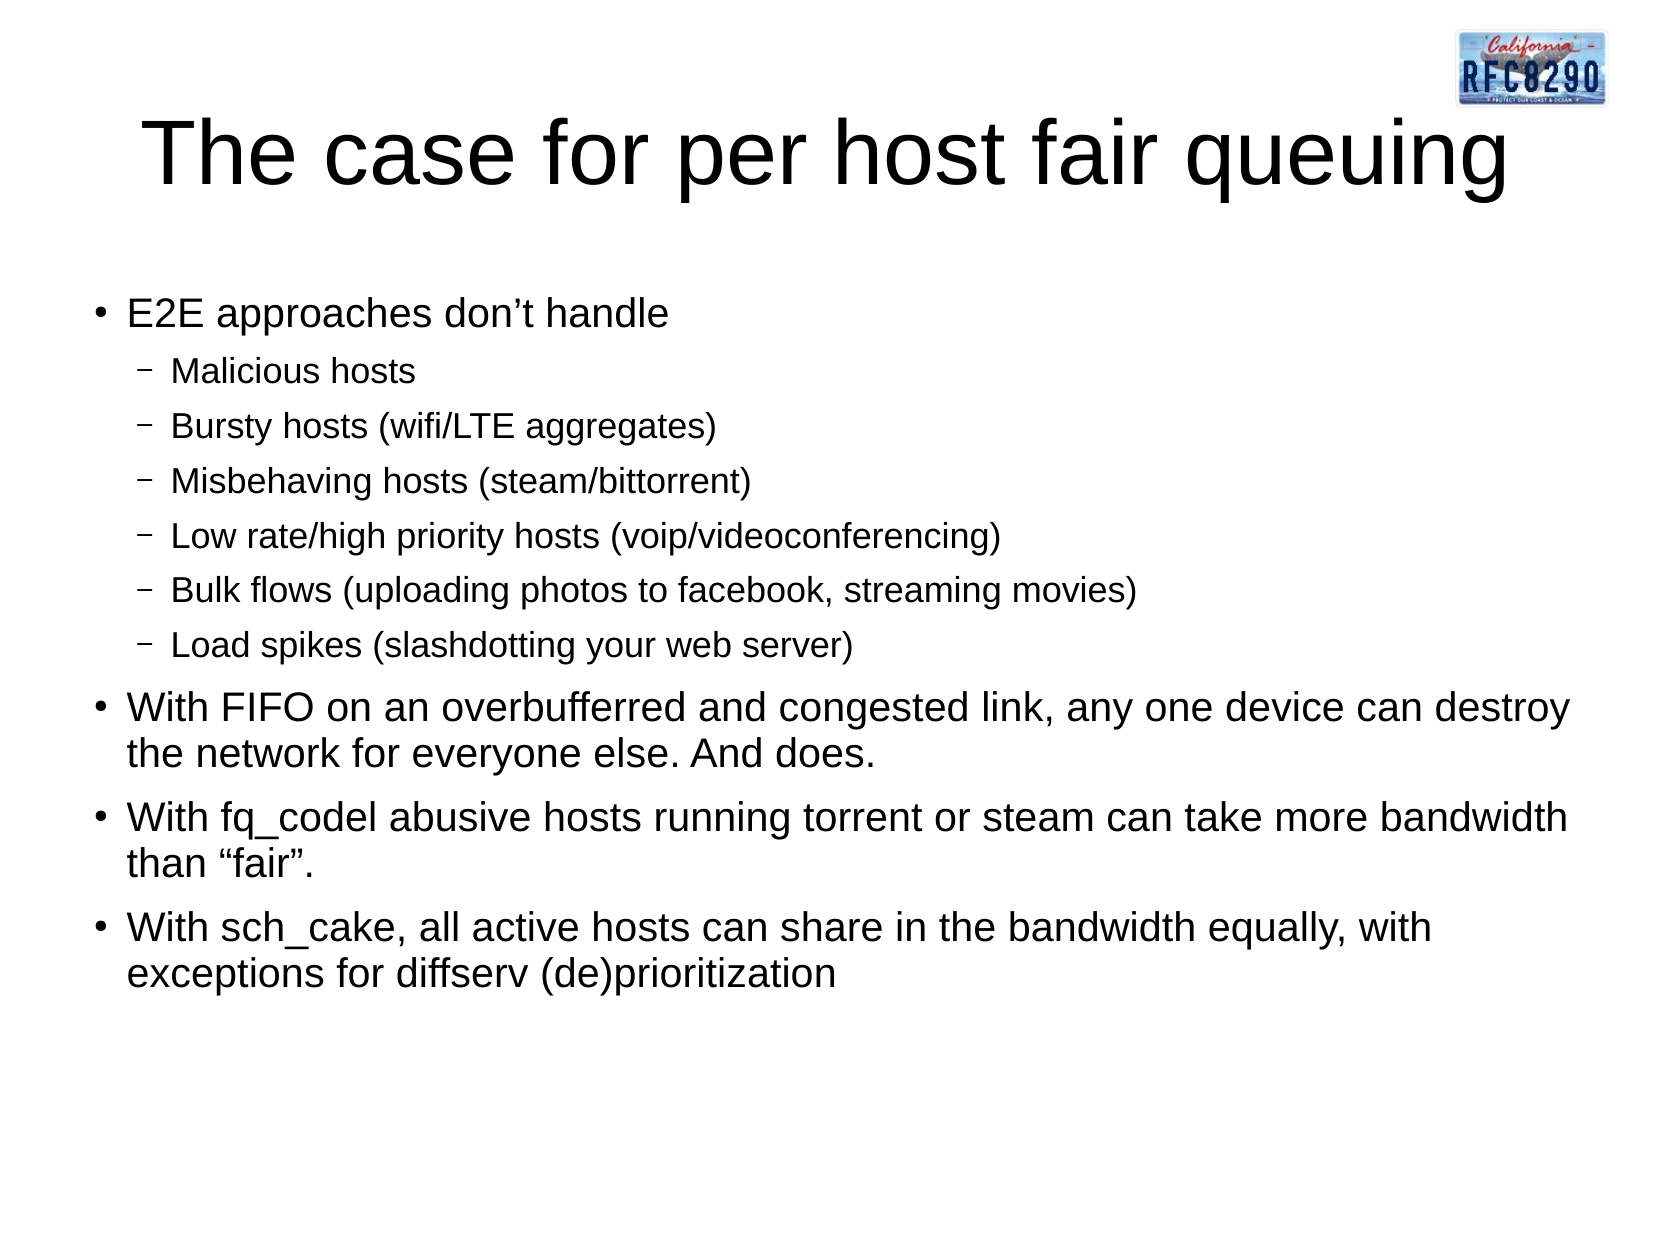

# The case for per host fair queuing
E2E approaches don’t handle
Malicious hosts
Bursty hosts (wifi/LTE aggregates)
Misbehaving hosts (steam/bittorrent)
Low rate/high priority hosts (voip/videoconferencing)
Bulk flows (uploading photos to facebook, streaming movies)
Load spikes (slashdotting your web server)
With FIFO on an overbufferred and congested link, any one device can destroy the network for everyone else. And does.
With fq_codel abusive hosts running torrent or steam can take more bandwidth than “fair”.
With sch_cake, all active hosts can share in the bandwidth equally, with exceptions for diffserv (de)prioritization